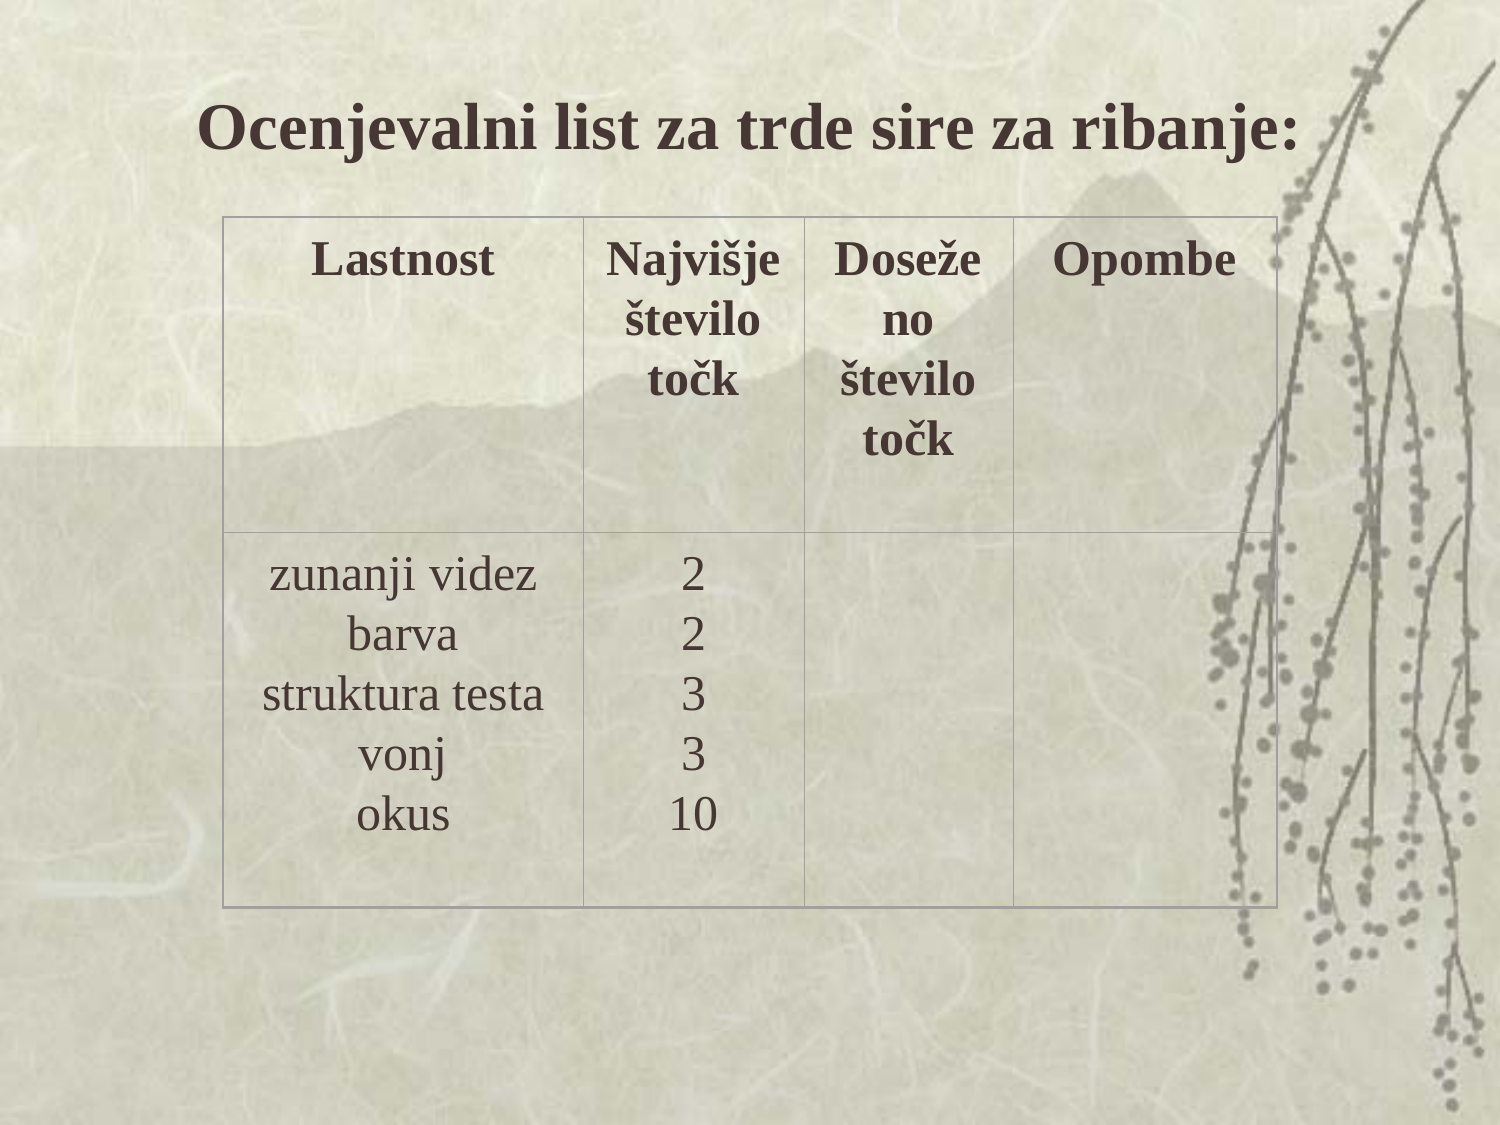

Ocenjevalni list za trde sire za ribanje:
#
Lastnost
Najvišje število točk
Doseženo število točk
Opombe
zunanji videz
barva
struktura testa
vonj
okus
2
2
3
3
10